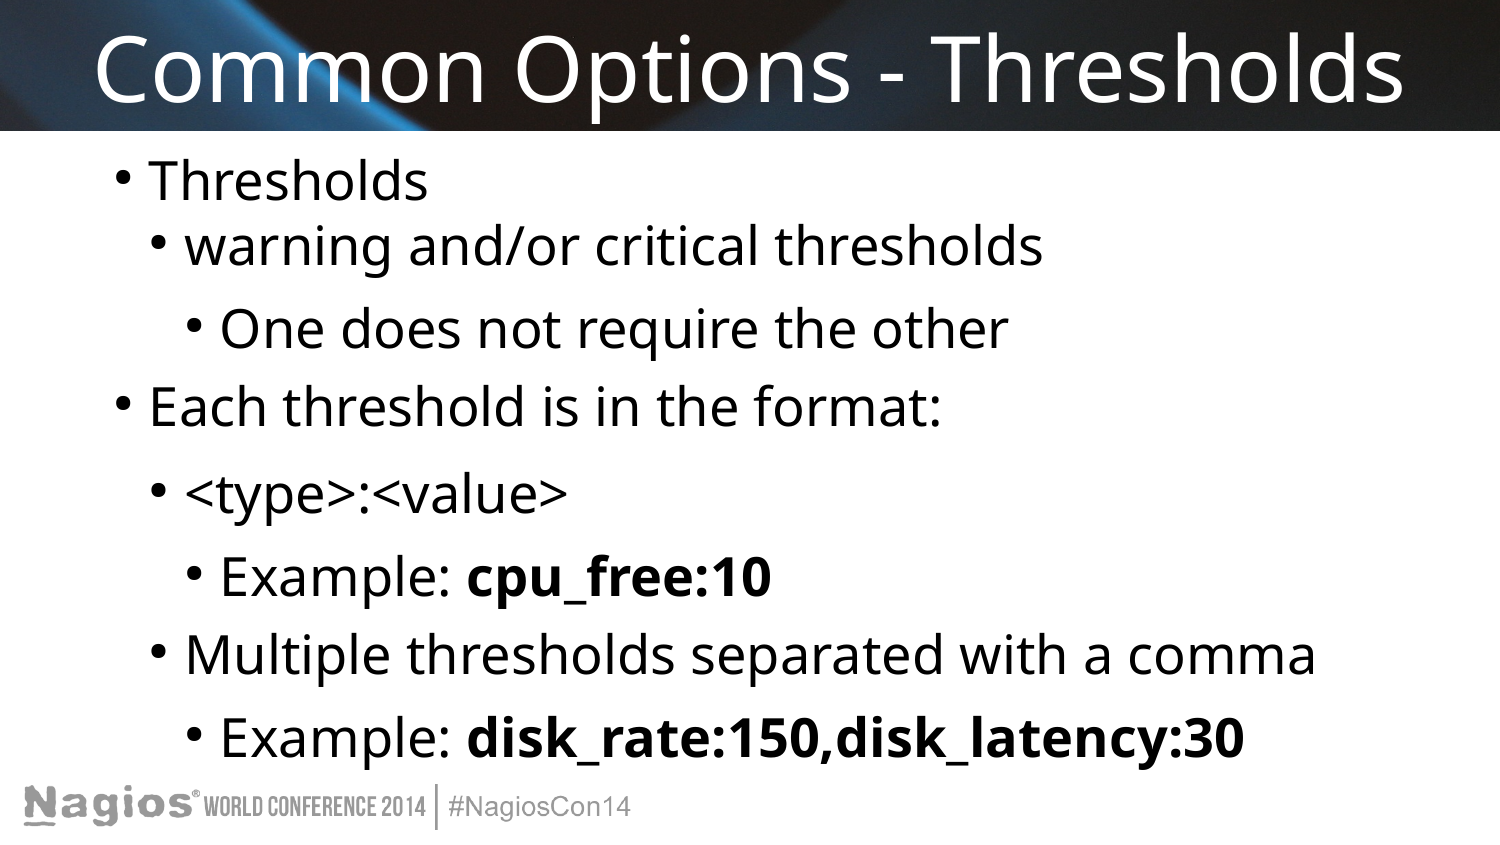

# Common Options - Thresholds
Thresholds
warning and/or critical thresholds
One does not require the other
Each threshold is in the format:
<type>:<value>
Example: cpu_free:10
Multiple thresholds separated with a comma
Example: disk_rate:150,disk_latency:30